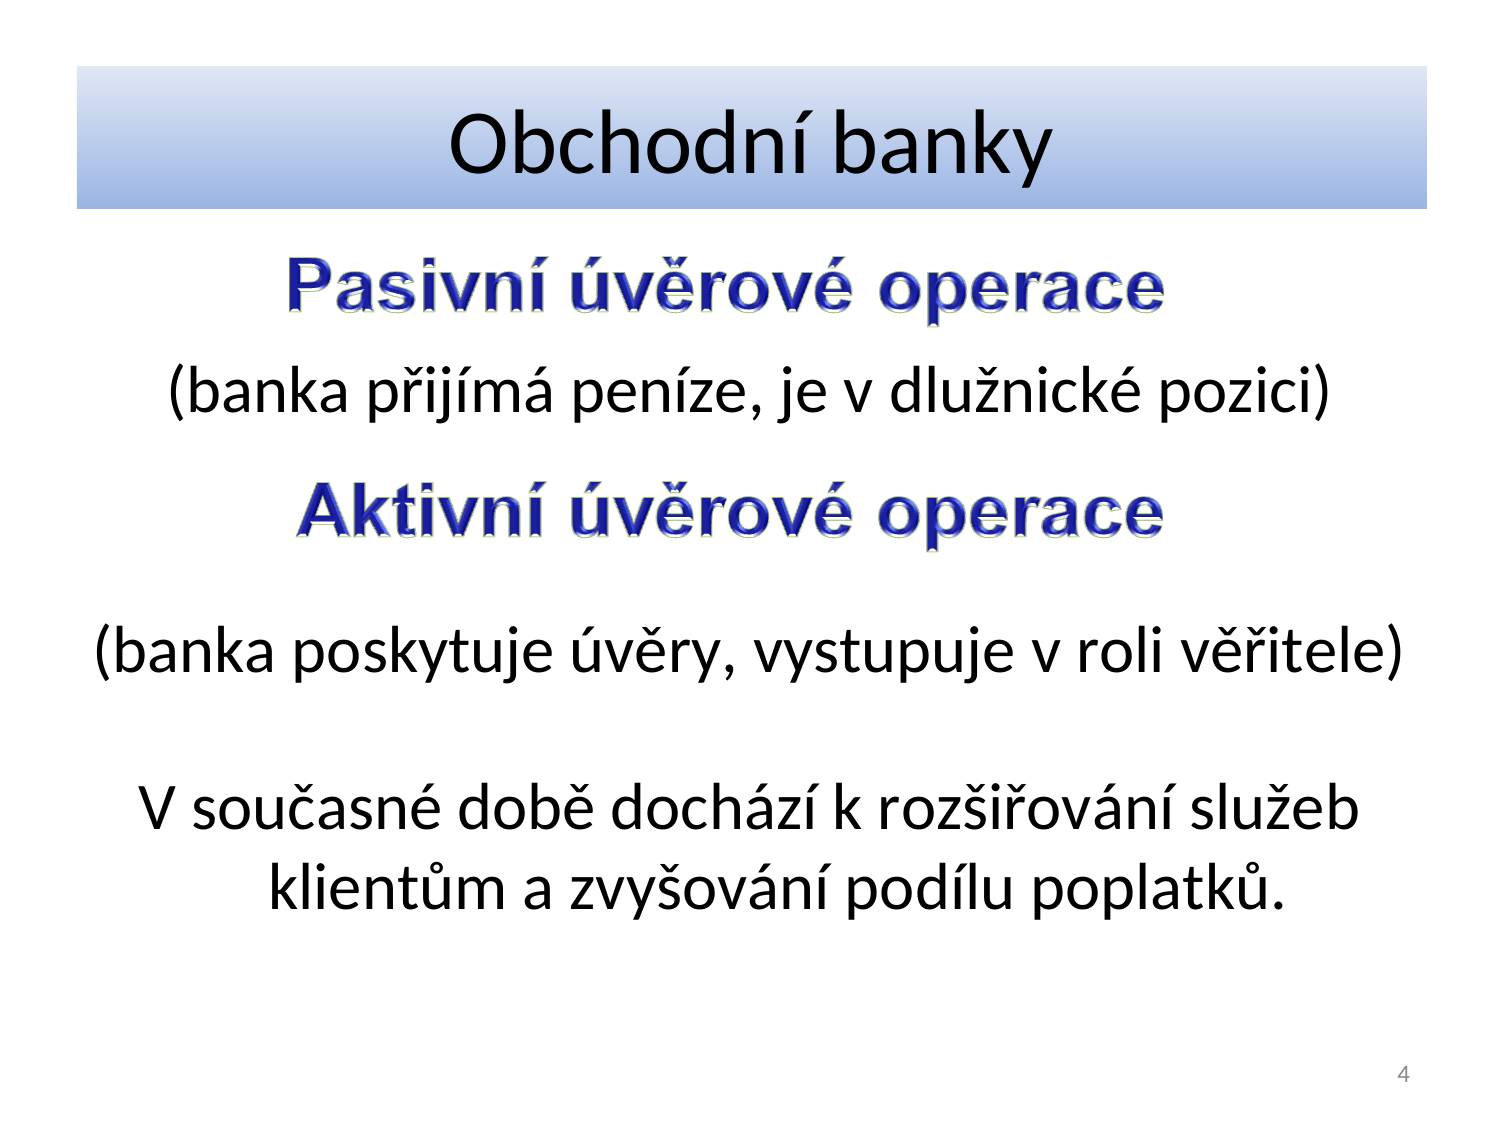

Obchodní banky
# (banka přijímá peníze, je v dlužnické pozici)
(banka poskytuje úvěry, vystupuje v roli věřitele)
V současné době dochází k rozšiřování služeb klientům a zvyšování podílu poplatků.